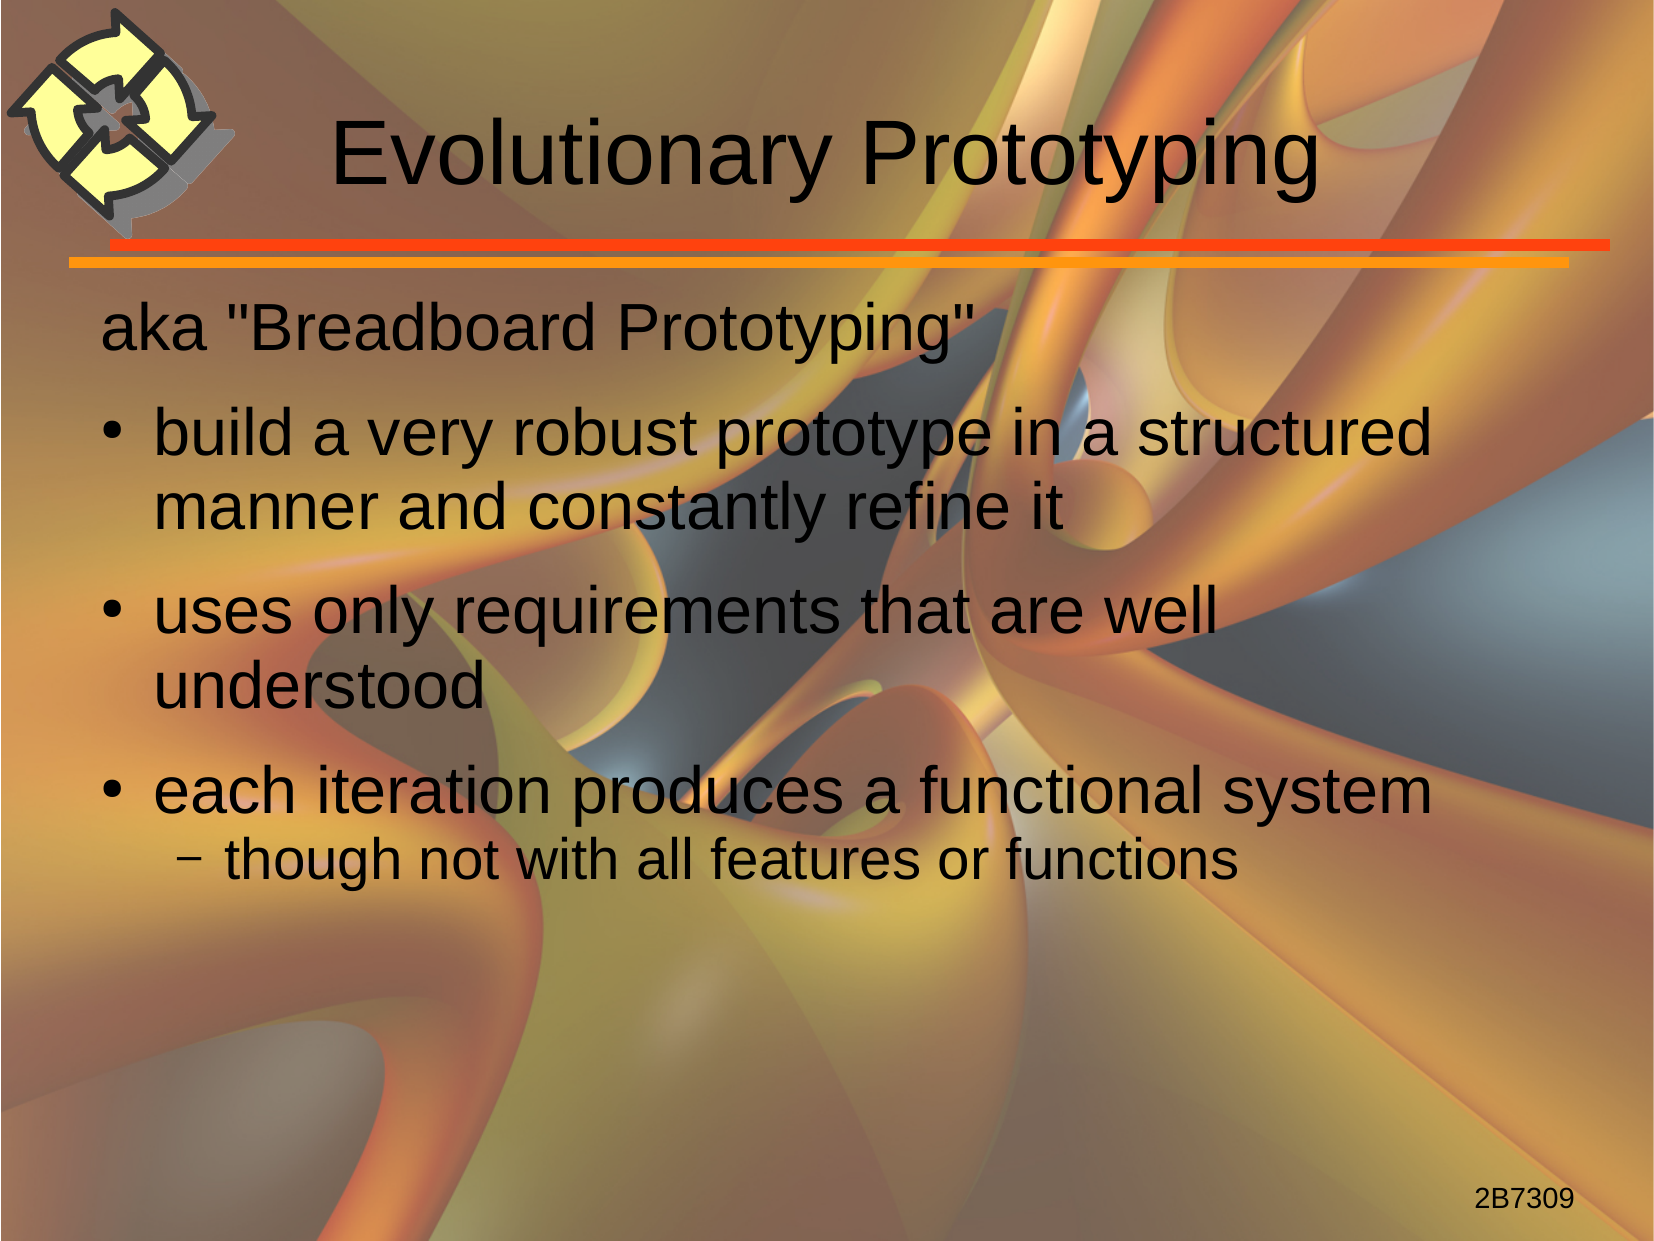

# Evolutionary Prototyping
aka "Breadboard Prototyping"
build a very robust prototype in a structured manner and constantly refine it
uses only requirements that are well understood
each iteration produces a functional system
though not with all features or functions